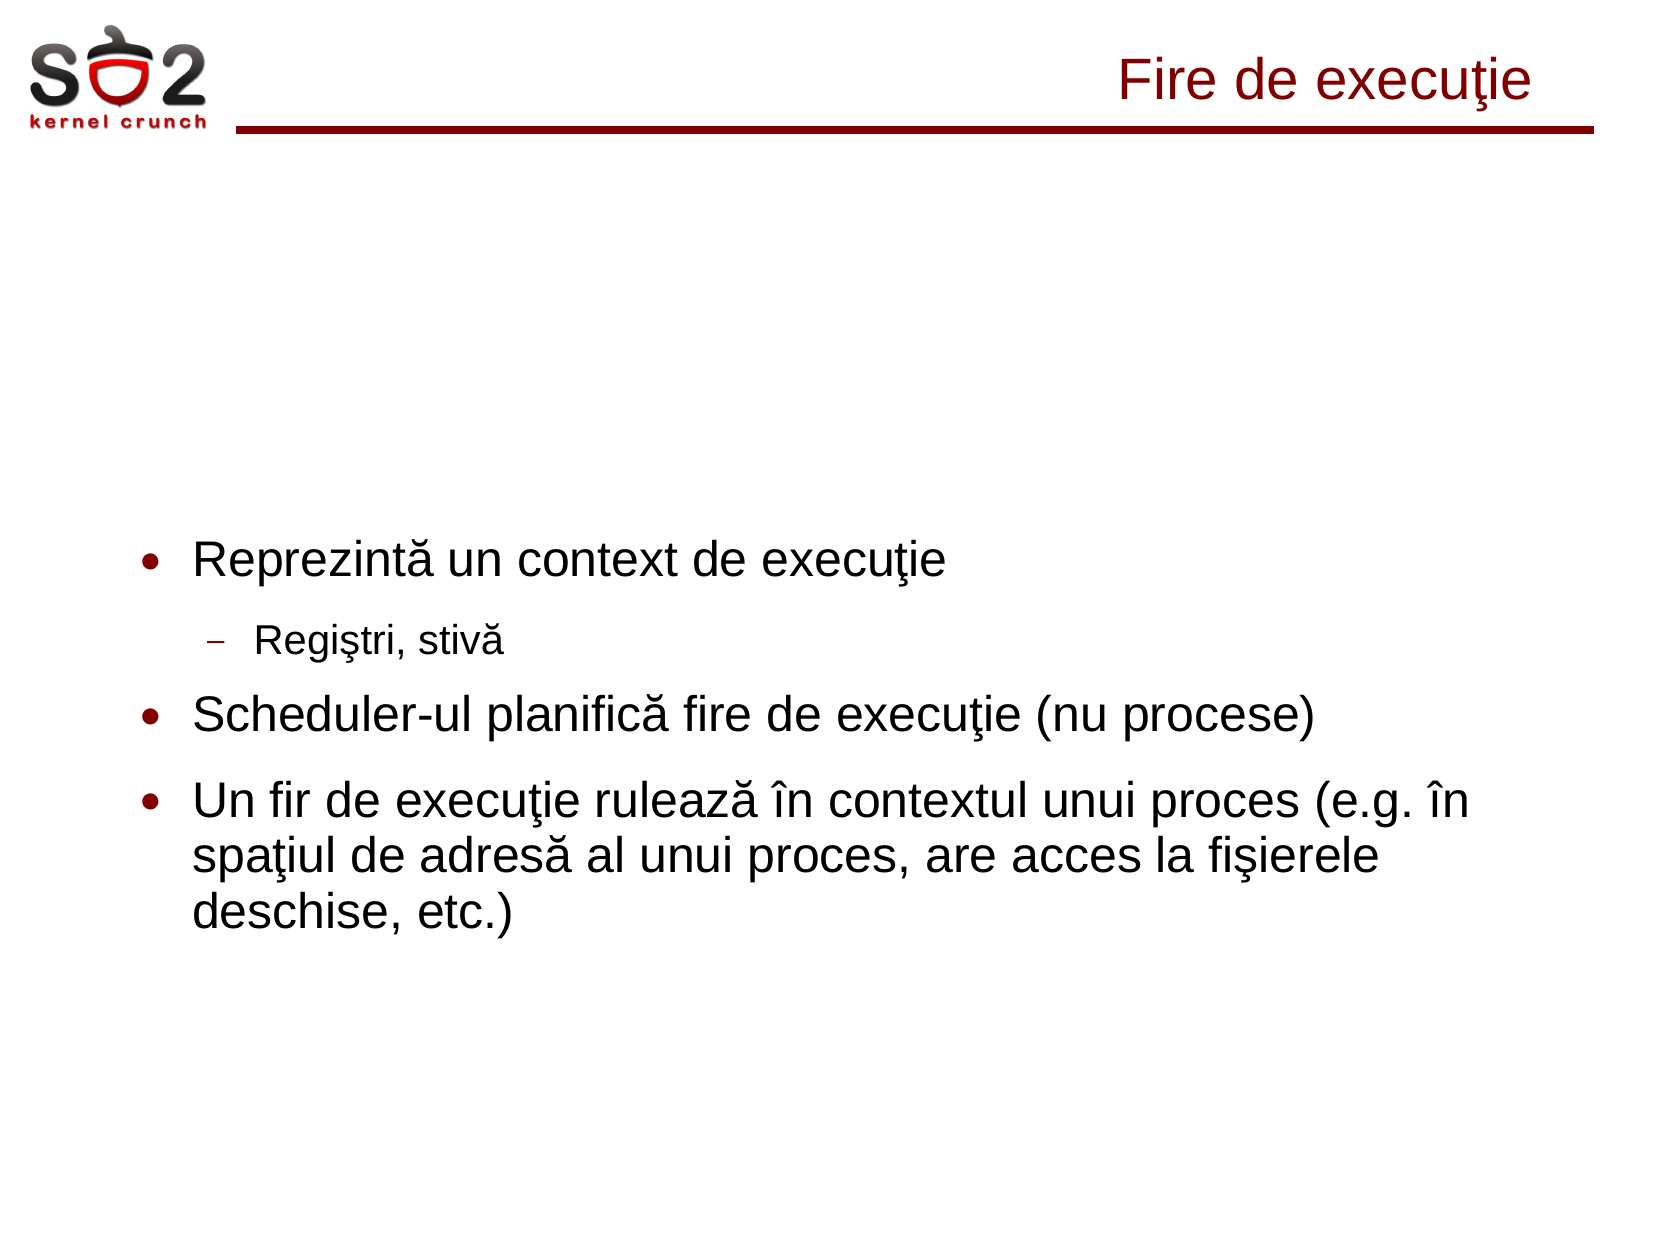

# Fire de execuţie
Reprezintă un context de execuţie
Regiştri, stivă
Scheduler-ul planifică fire de execuţie (nu procese)
Un fir de execuţie rulează în contextul unui proces (e.g. în spaţiul de adresă al unui proces, are acces la fişierele deschise, etc.)